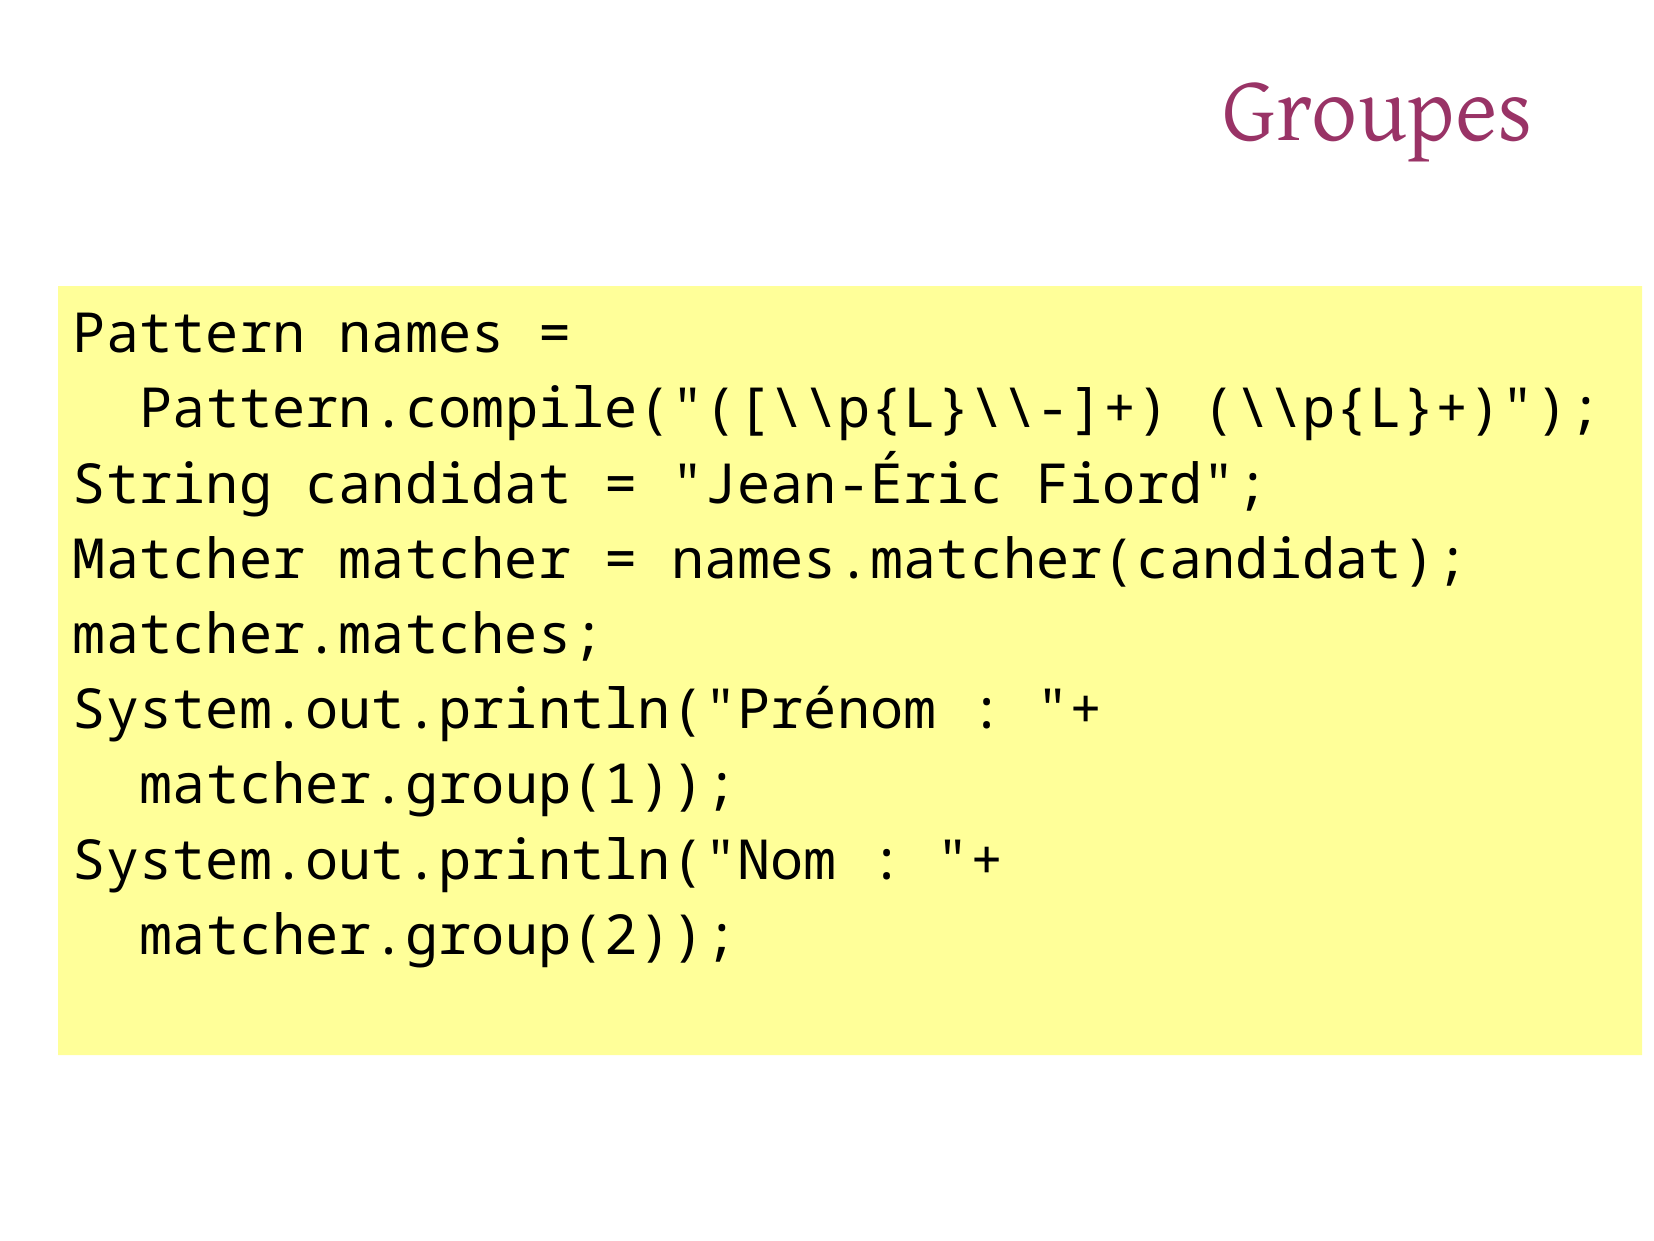

# Groupes
Pattern names =
 Pattern.compile("([\\p{L}\\-]+) (\\p{L}+)");
String candidat = "Jean-Éric Fiord";
Matcher matcher = names.matcher(candidat);
matcher.matches;
System.out.println("Prénom : "+
 matcher.group(1));
System.out.println("Nom : "+
 matcher.group(2));